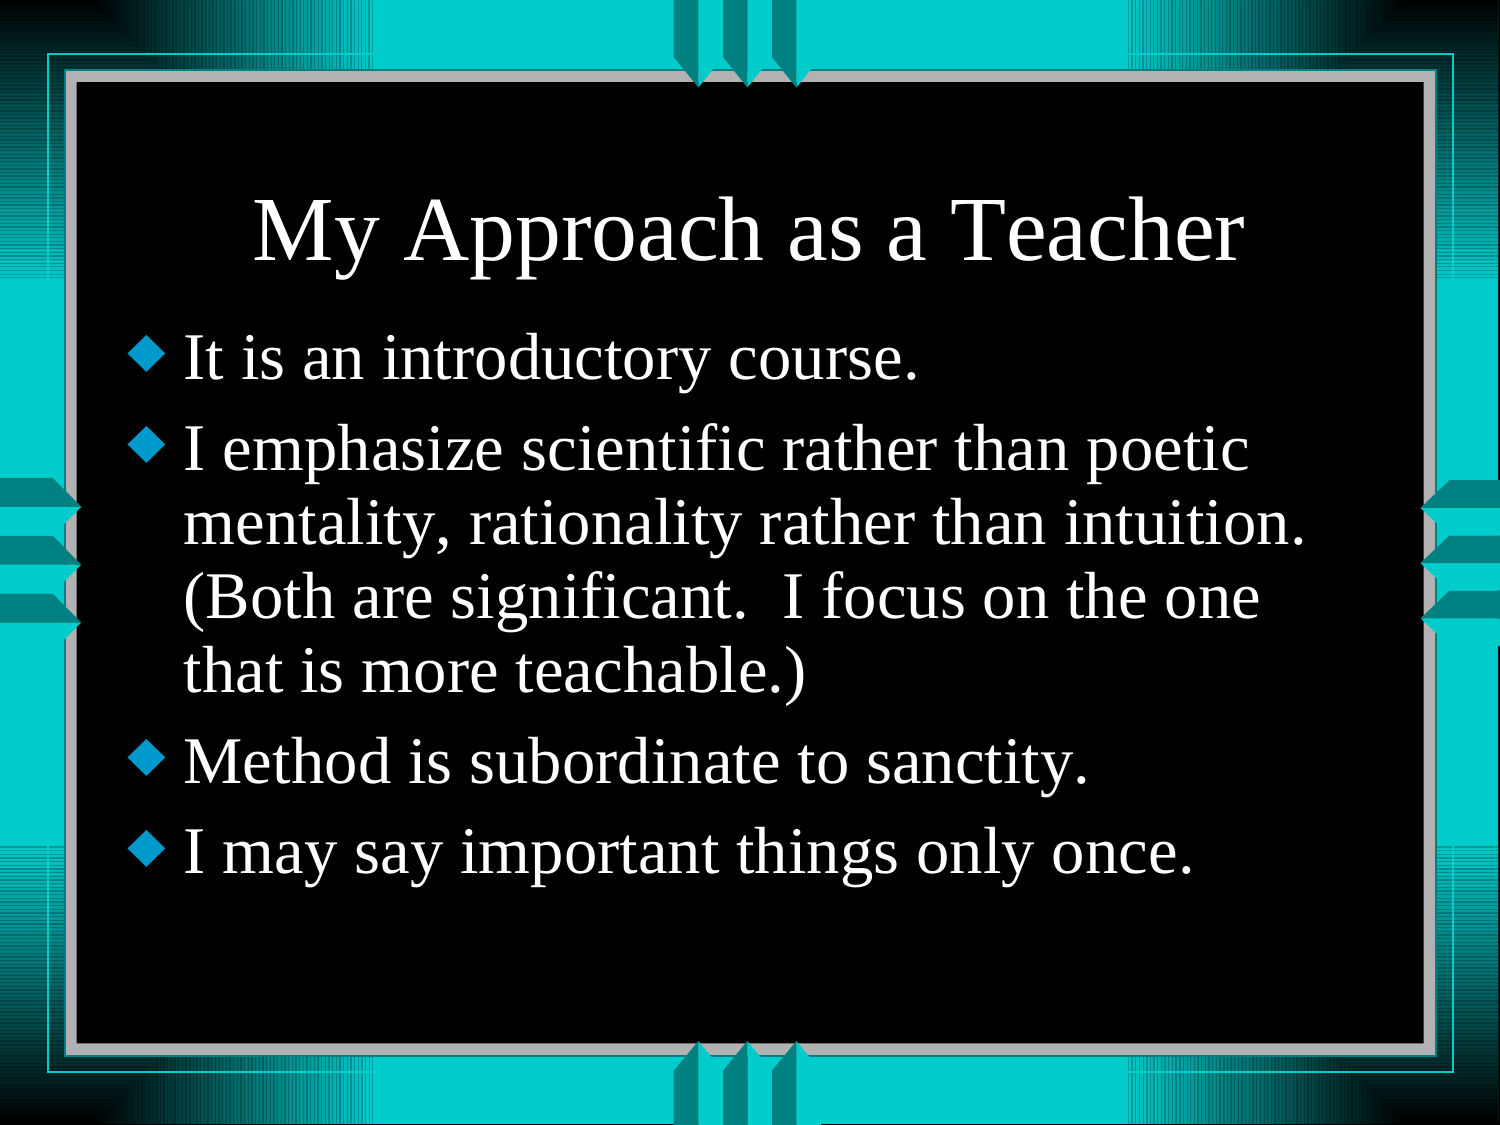

# My Approach as a Teacher
It is an introductory course.
I emphasize scientific rather than poetic mentality, rationality rather than intuition. (Both are significant. I focus on the one that is more teachable.)
Method is subordinate to sanctity.
I may say important things only once.